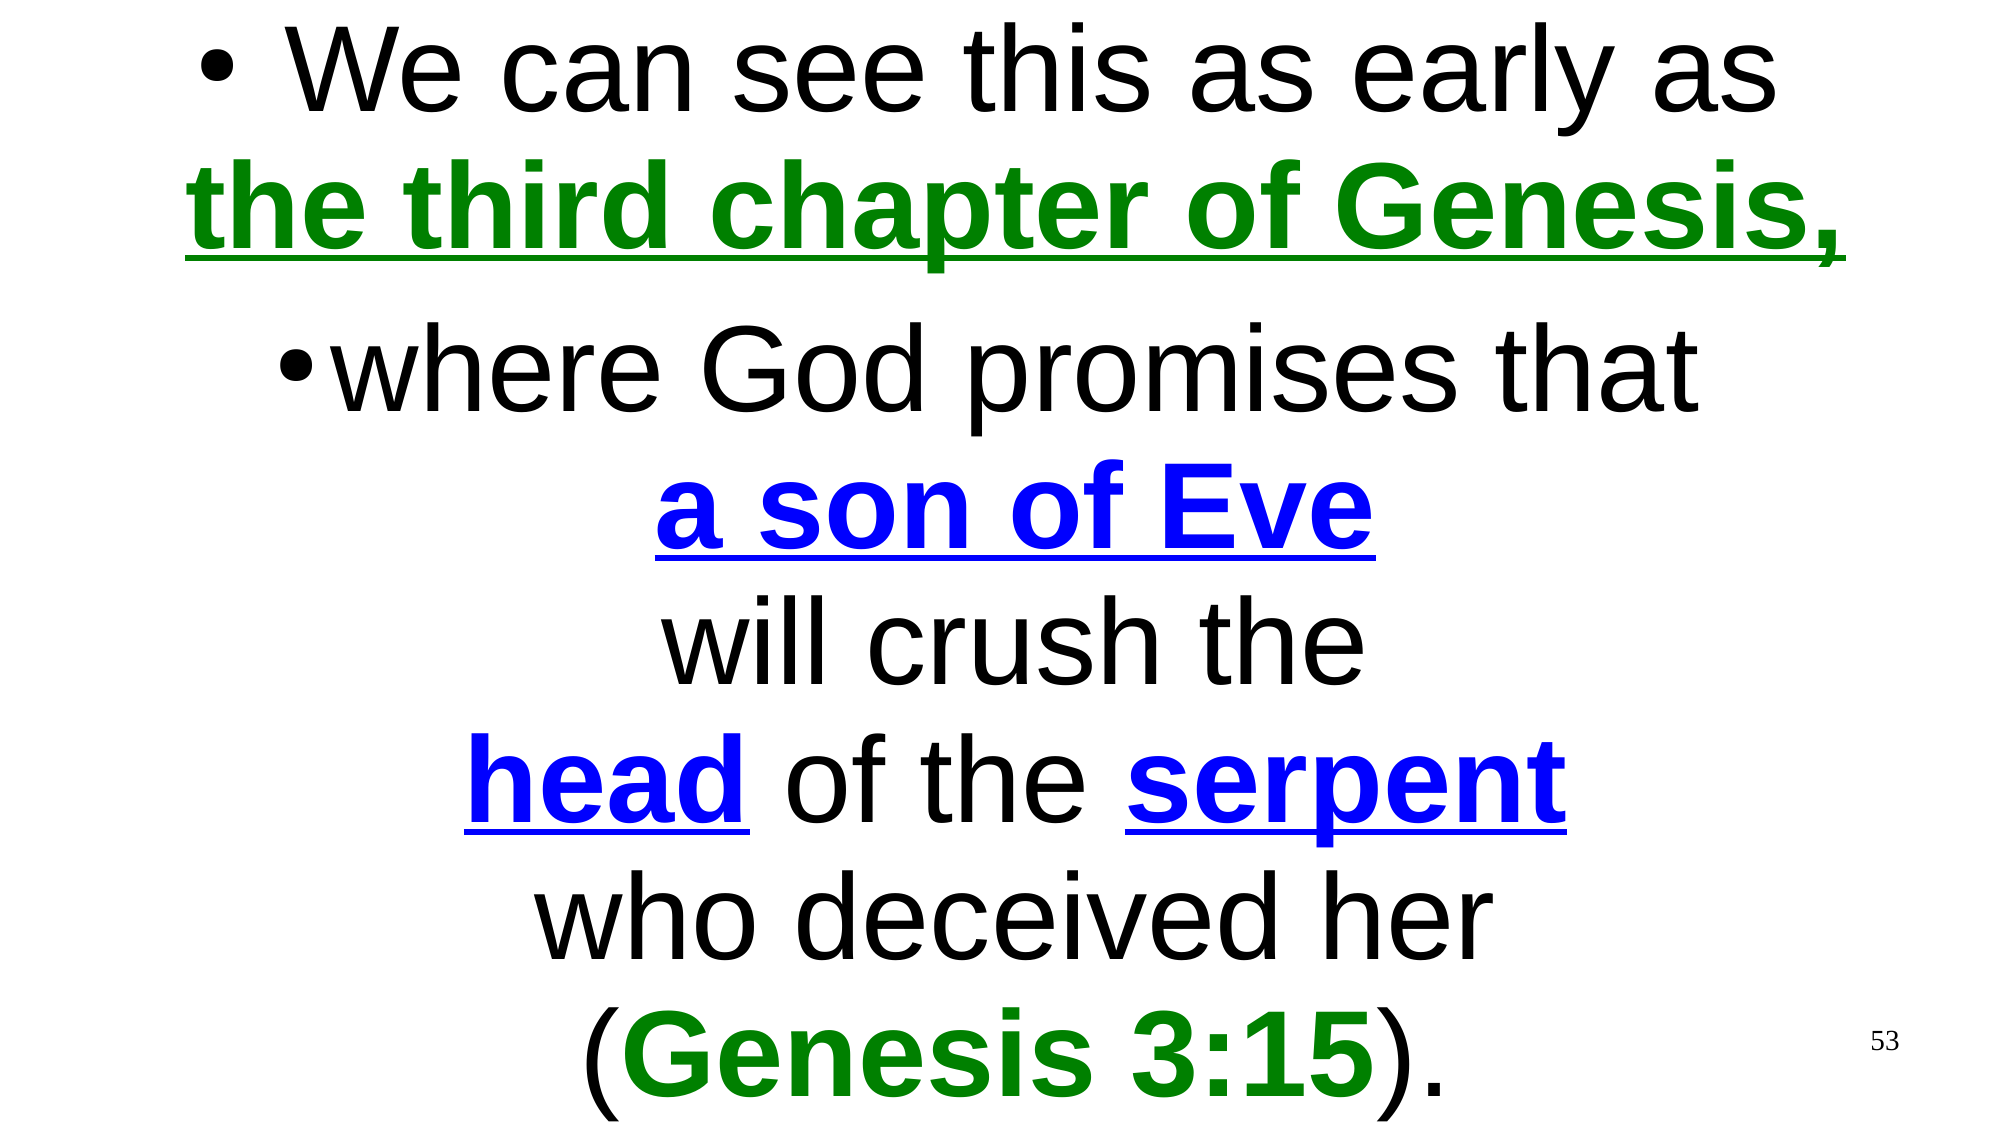

# We can see this as early as the third chapter of Genesis,
where God promises that
a son of Eve
will crush the
head of the serpent
who deceived her
(Genesis 3:15).
53